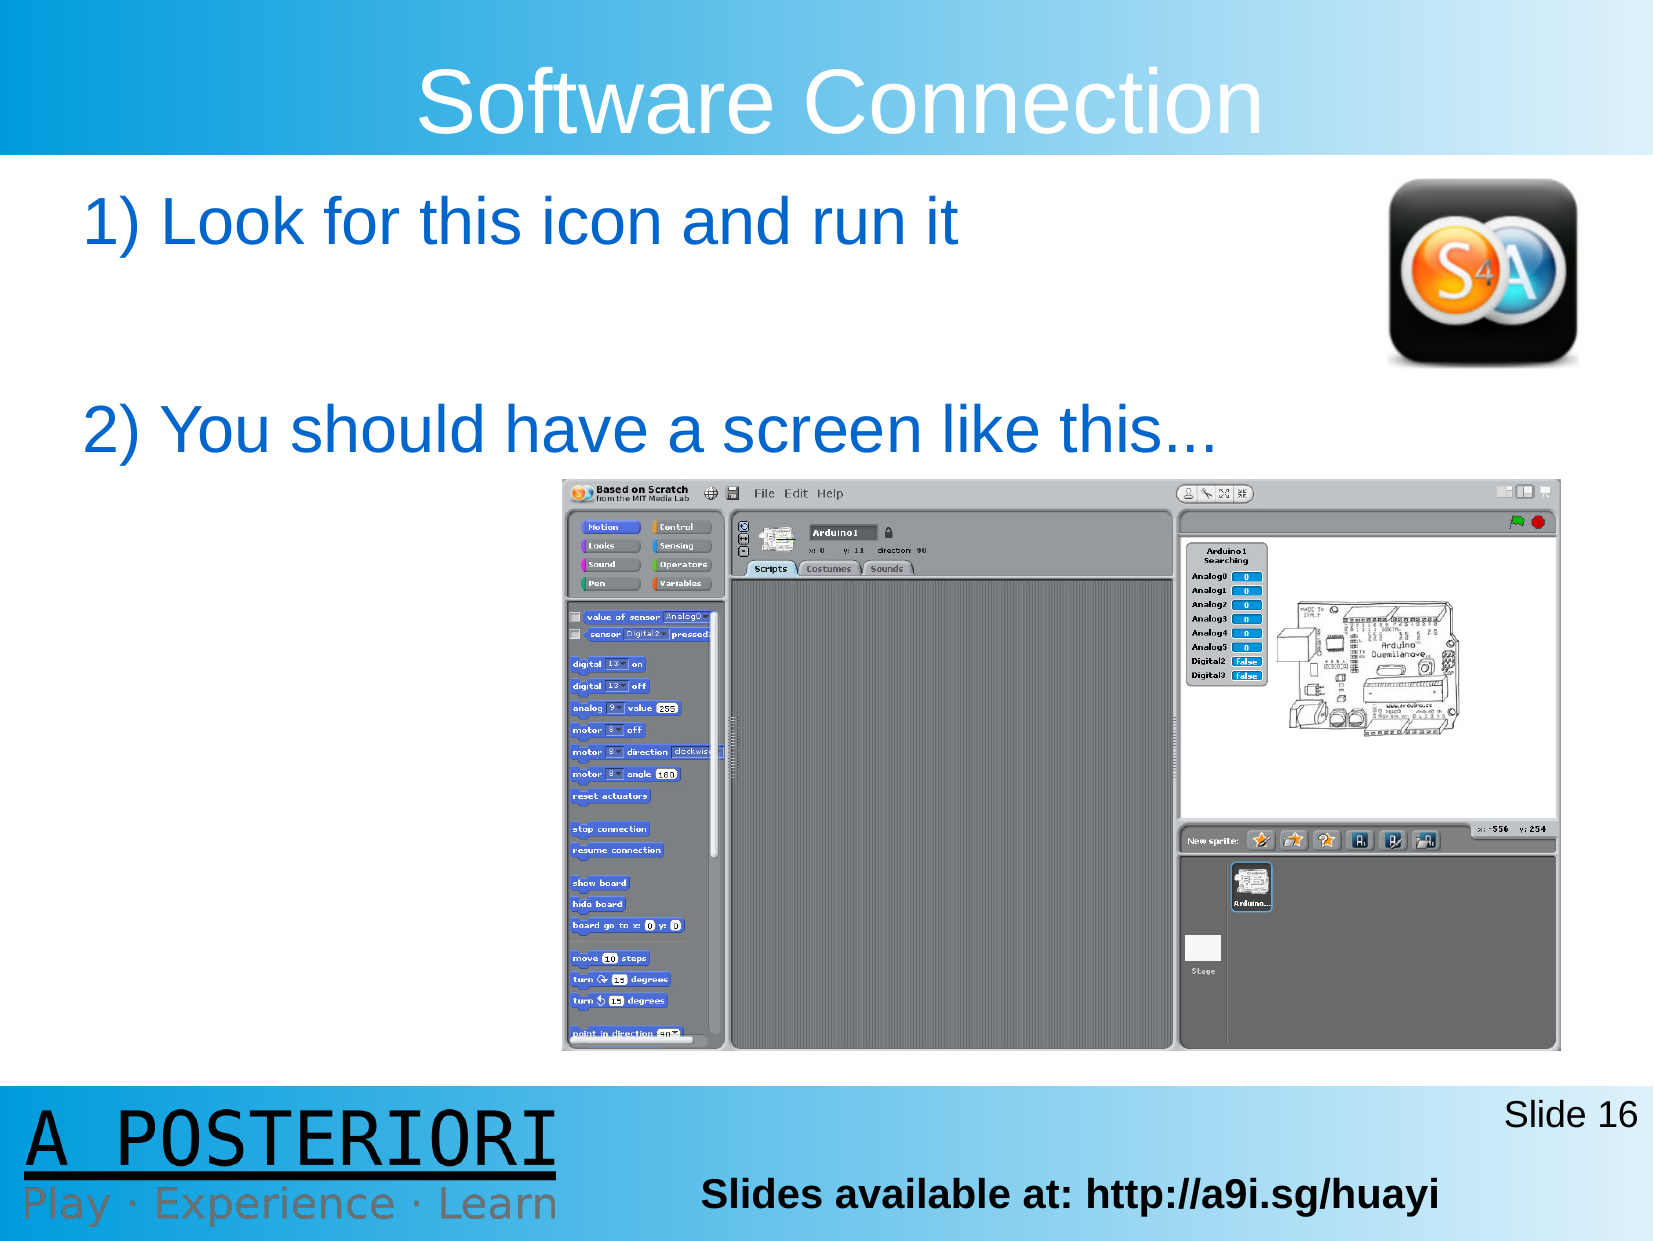

# Software Connection
1) Look for this icon and run it
2) You should have a screen like this...